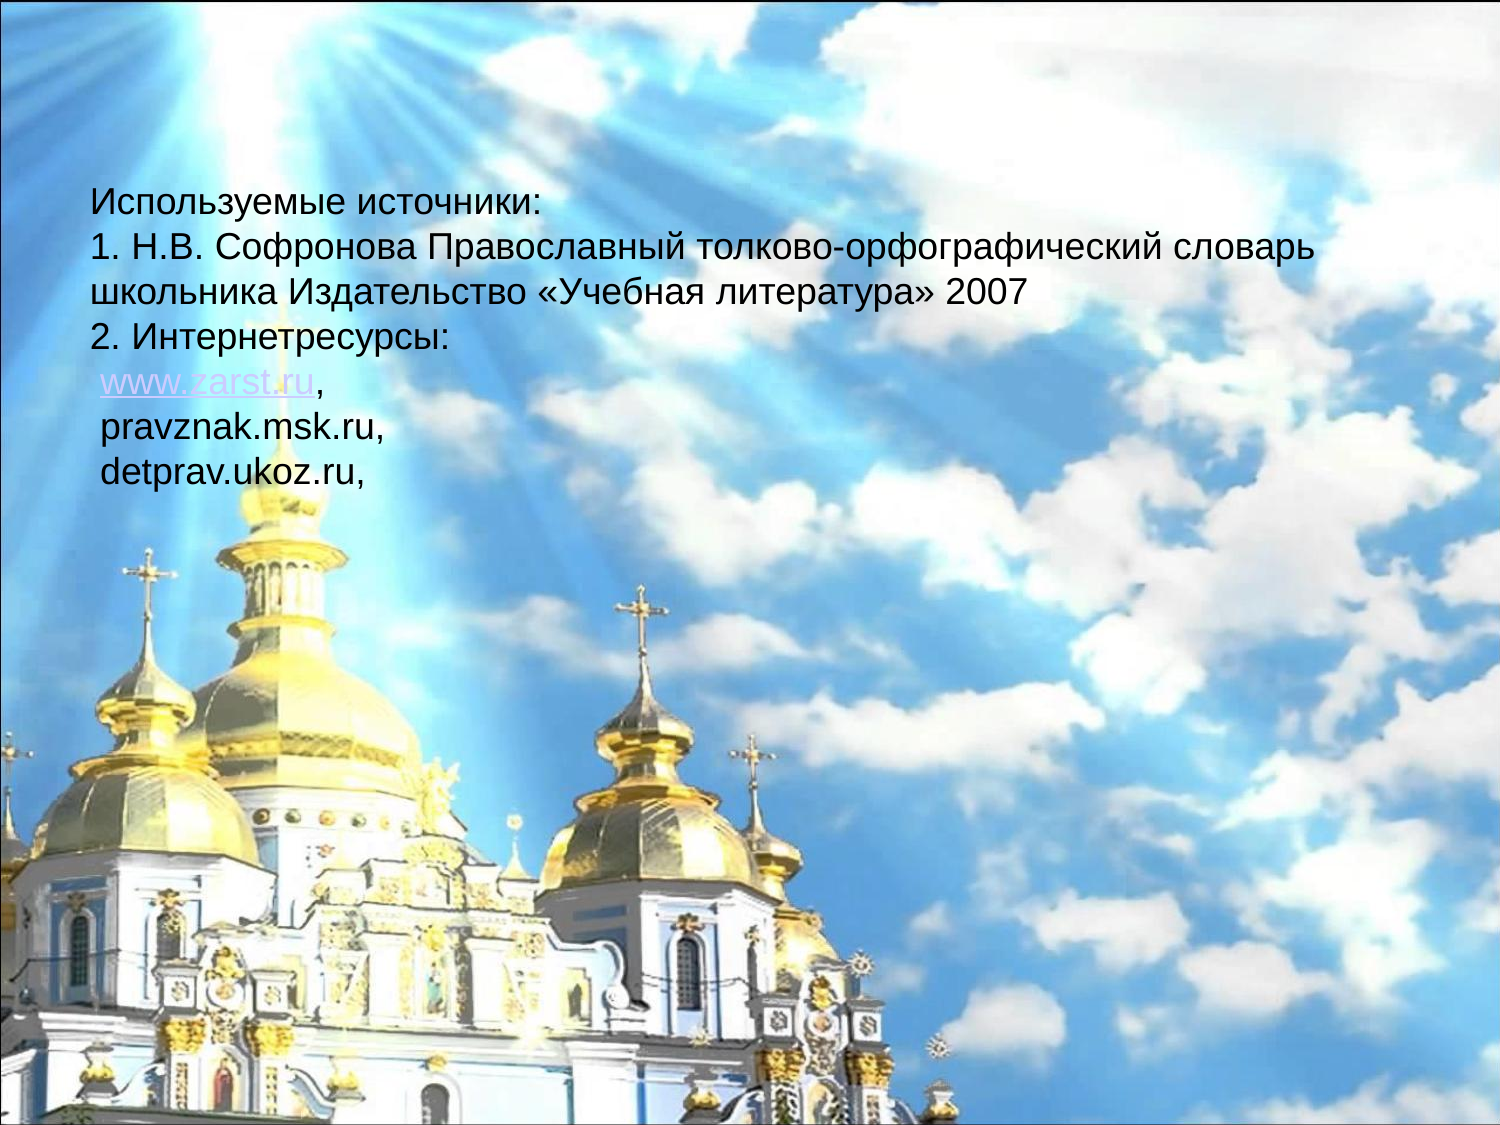

Используемые источники:
1. Н.В. Софронова Православный толково-орфографический словарь школьника Издательство «Учебная литература» 2007
2. Интернетресурсы:
 www.zarst.ru,
 pravznak.msk.ru,
 detprav.ukoz.ru,